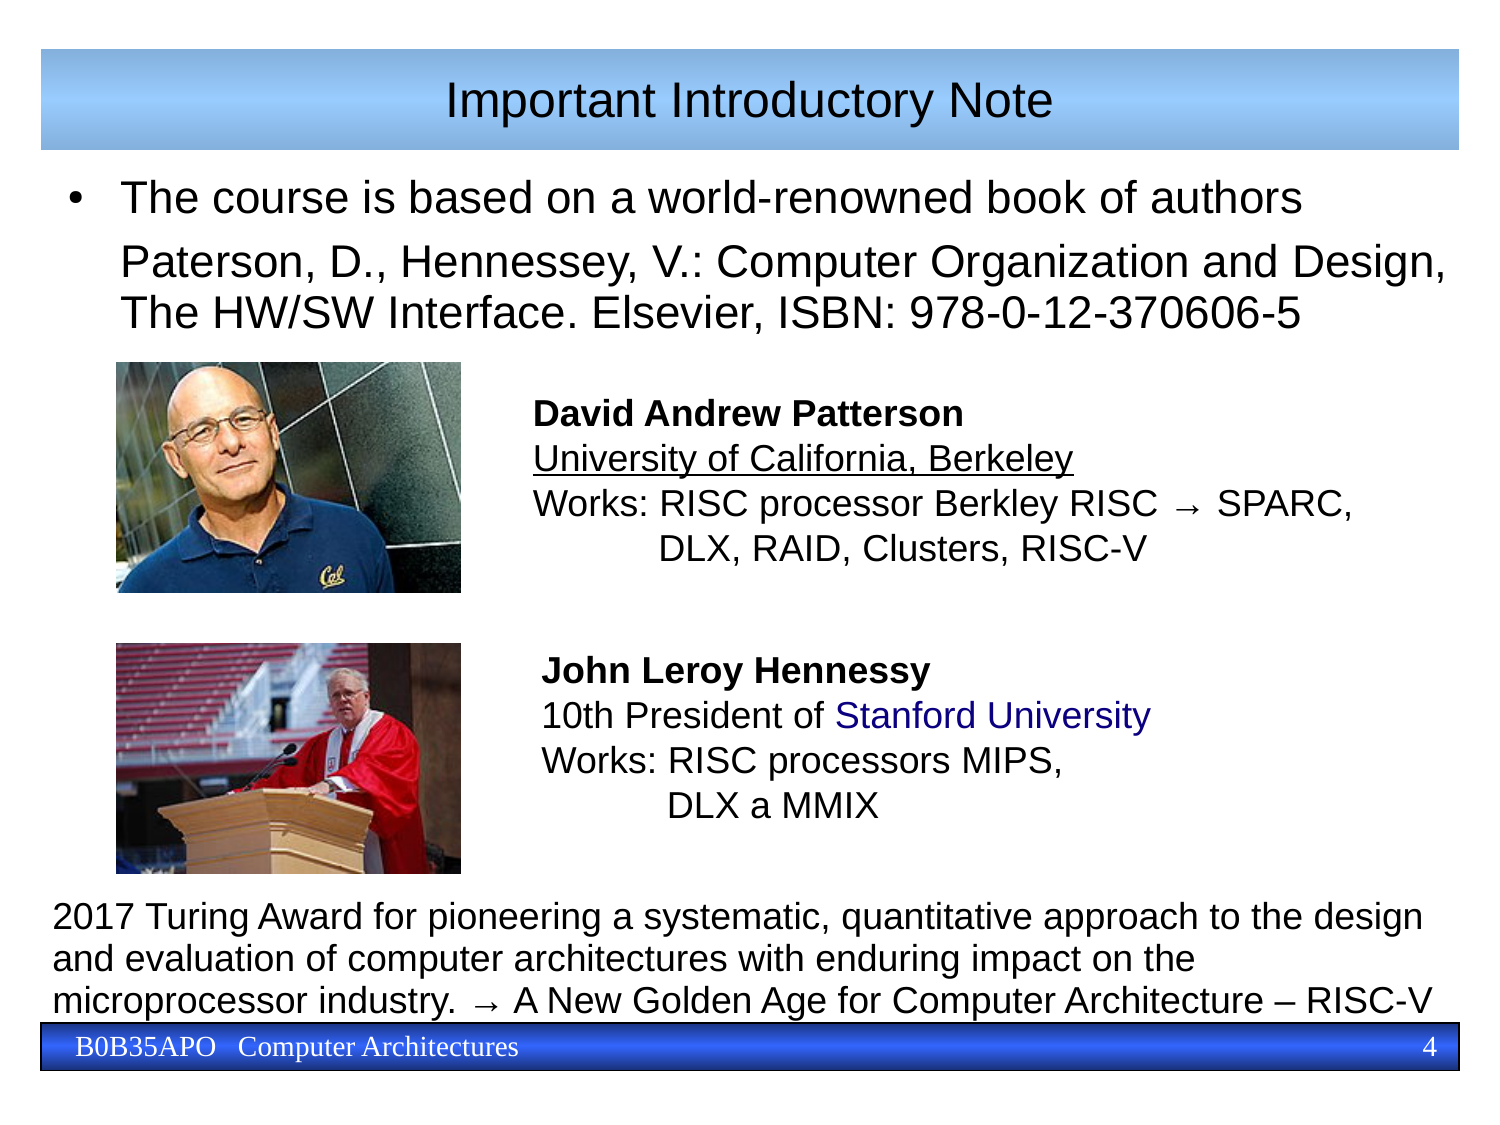

# Important Introductory Note
The course is based on a world-renowned book of authors
Paterson, D., Hennessey, V.: Computer Organization and Design, The HW/SW Interface. Elsevier, ISBN: 978-0-12-370606-5
David Andrew Patterson
University of California, Berkeley
Works: RISC processor Berkley RISC → SPARC,
 DLX, RAID, Clusters, RISC-V
John Leroy Hennessy
10th President of Stanford University
Works: RISC processors MIPS,
 DLX a MMIX
2017 Turing Award for pioneering a systematic, quantitative approach to the design and evaluation of computer architectures with enduring impact on the microprocessor industry. → A New Golden Age for Computer Architecture – RISC-V
B0B35APO Computer Architectures
4